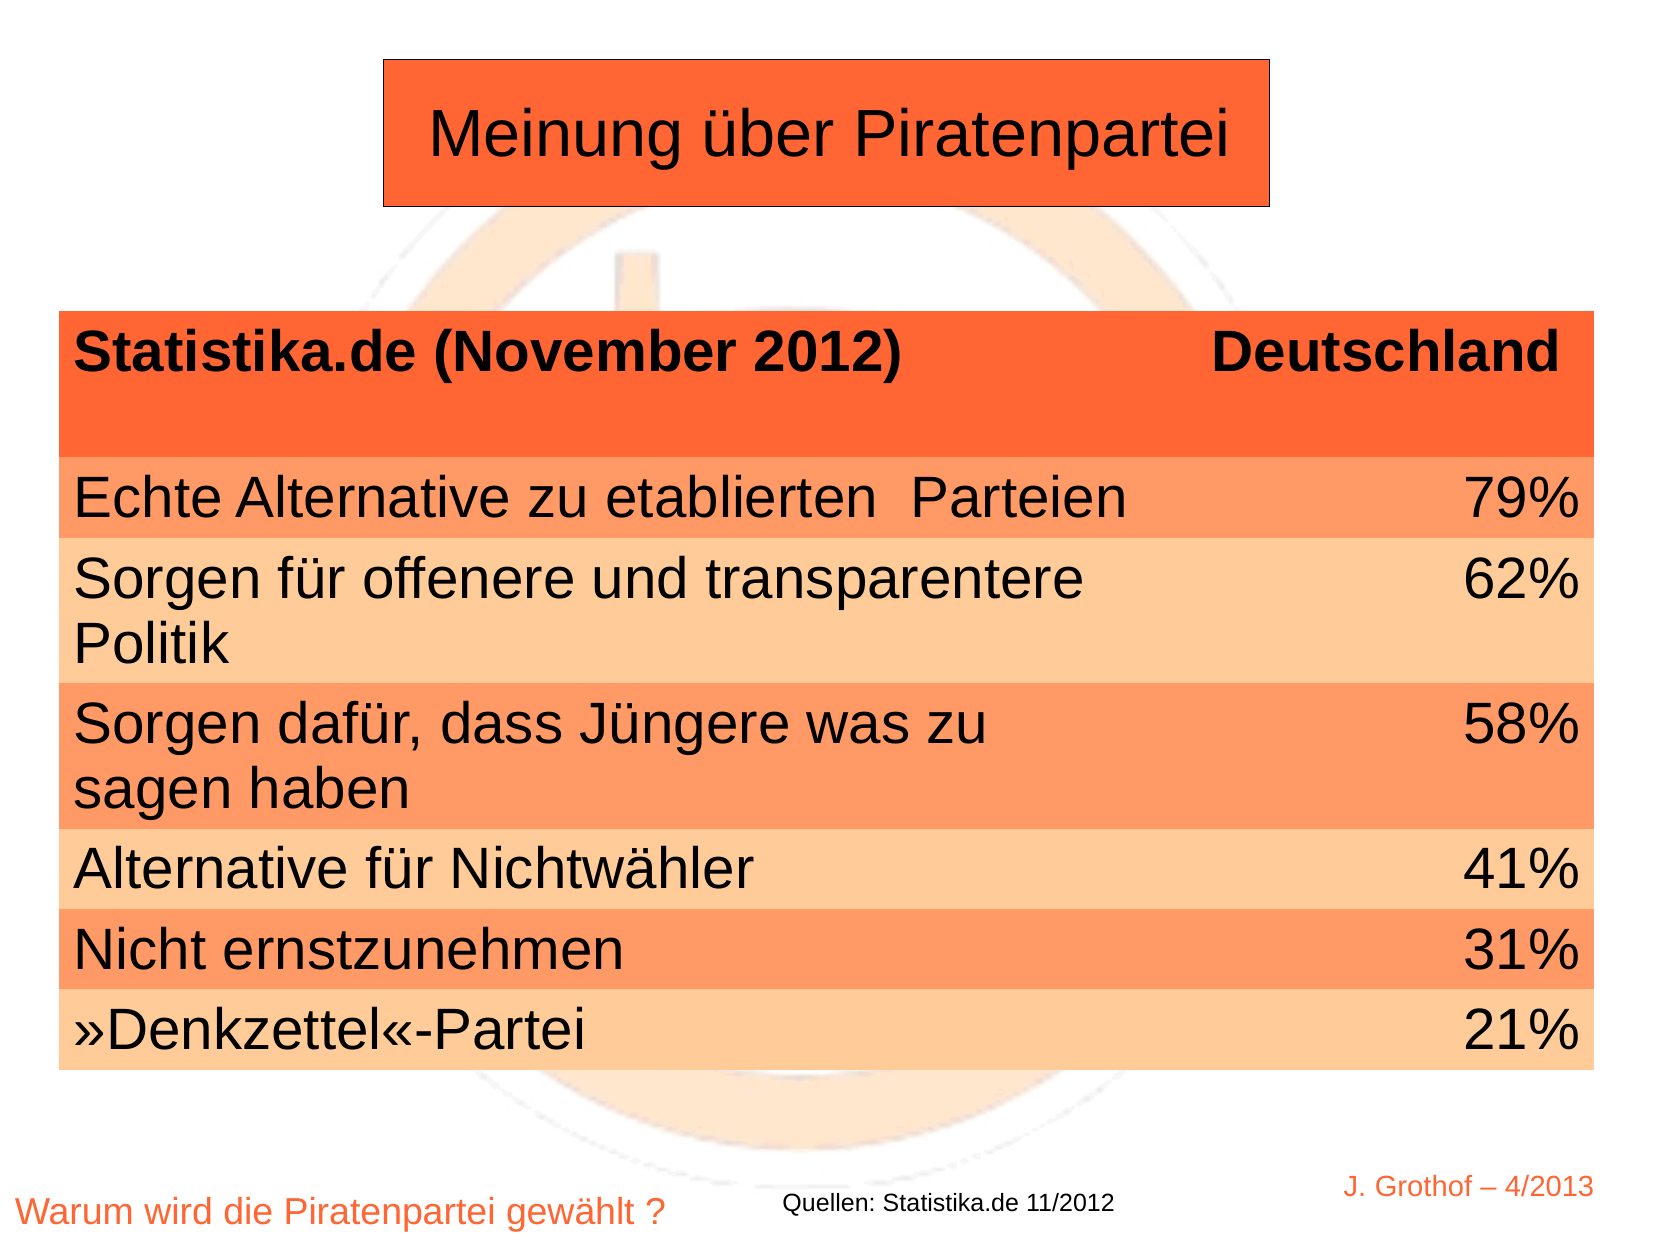

Meinung über Piratenpartei
| Statistika.de (November 2012) | Deutschland |
| --- | --- |
| Echte Alternative zu etablierten Parteien | 79% |
| Sorgen für offenere und transparentere Politik | 62% |
| Sorgen dafür, dass Jüngere was zu sagen haben | 58% |
| Alternative für Nichtwähler | 41% |
| Nicht ernstzunehmen | 31% |
| »Denkzettel«-Partei | 21% |
Quellen: Statistika.de 11/2012
Warum wird die Piratenpartei gewählt ?